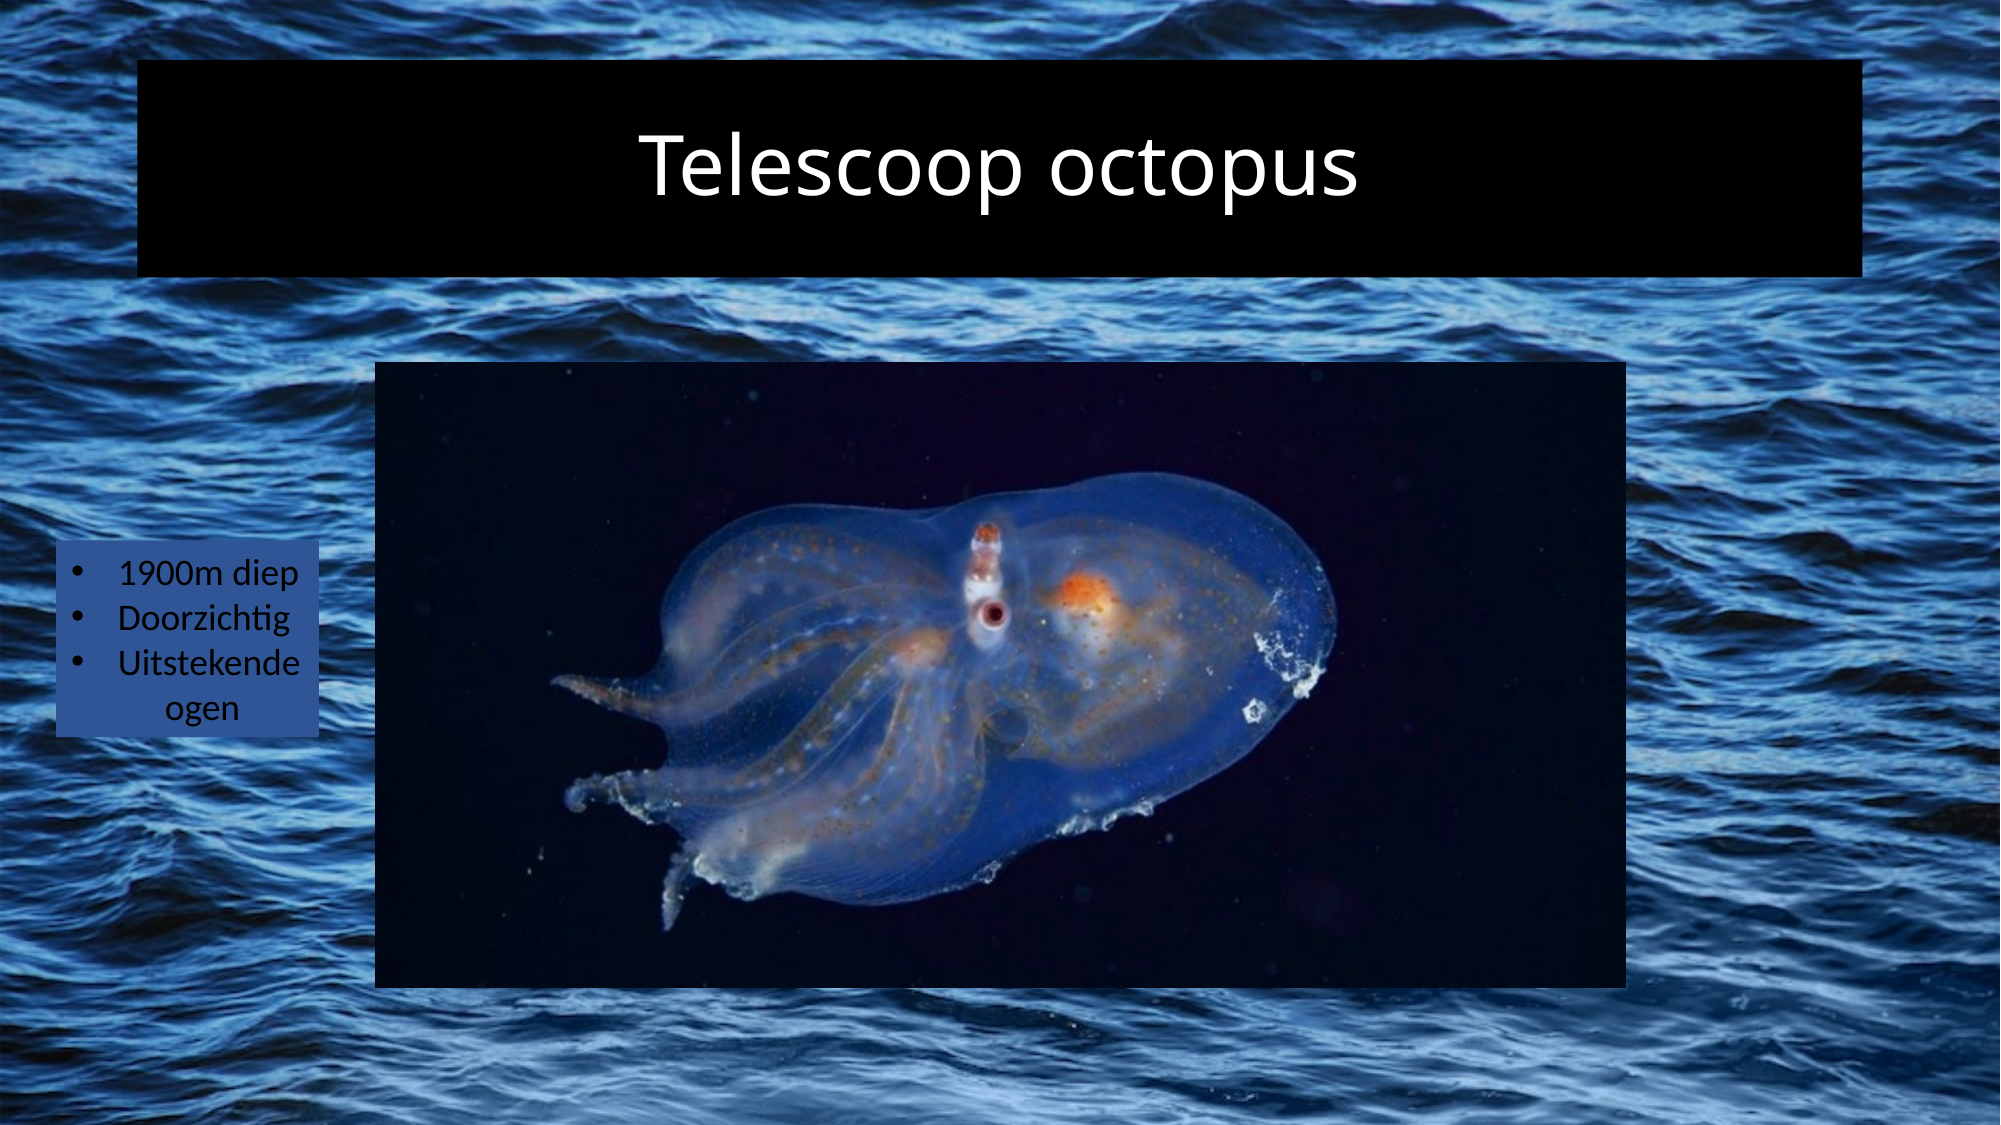

# Telescoop octopus
1900m diep
Doorzichtig
Uitstekende ogen